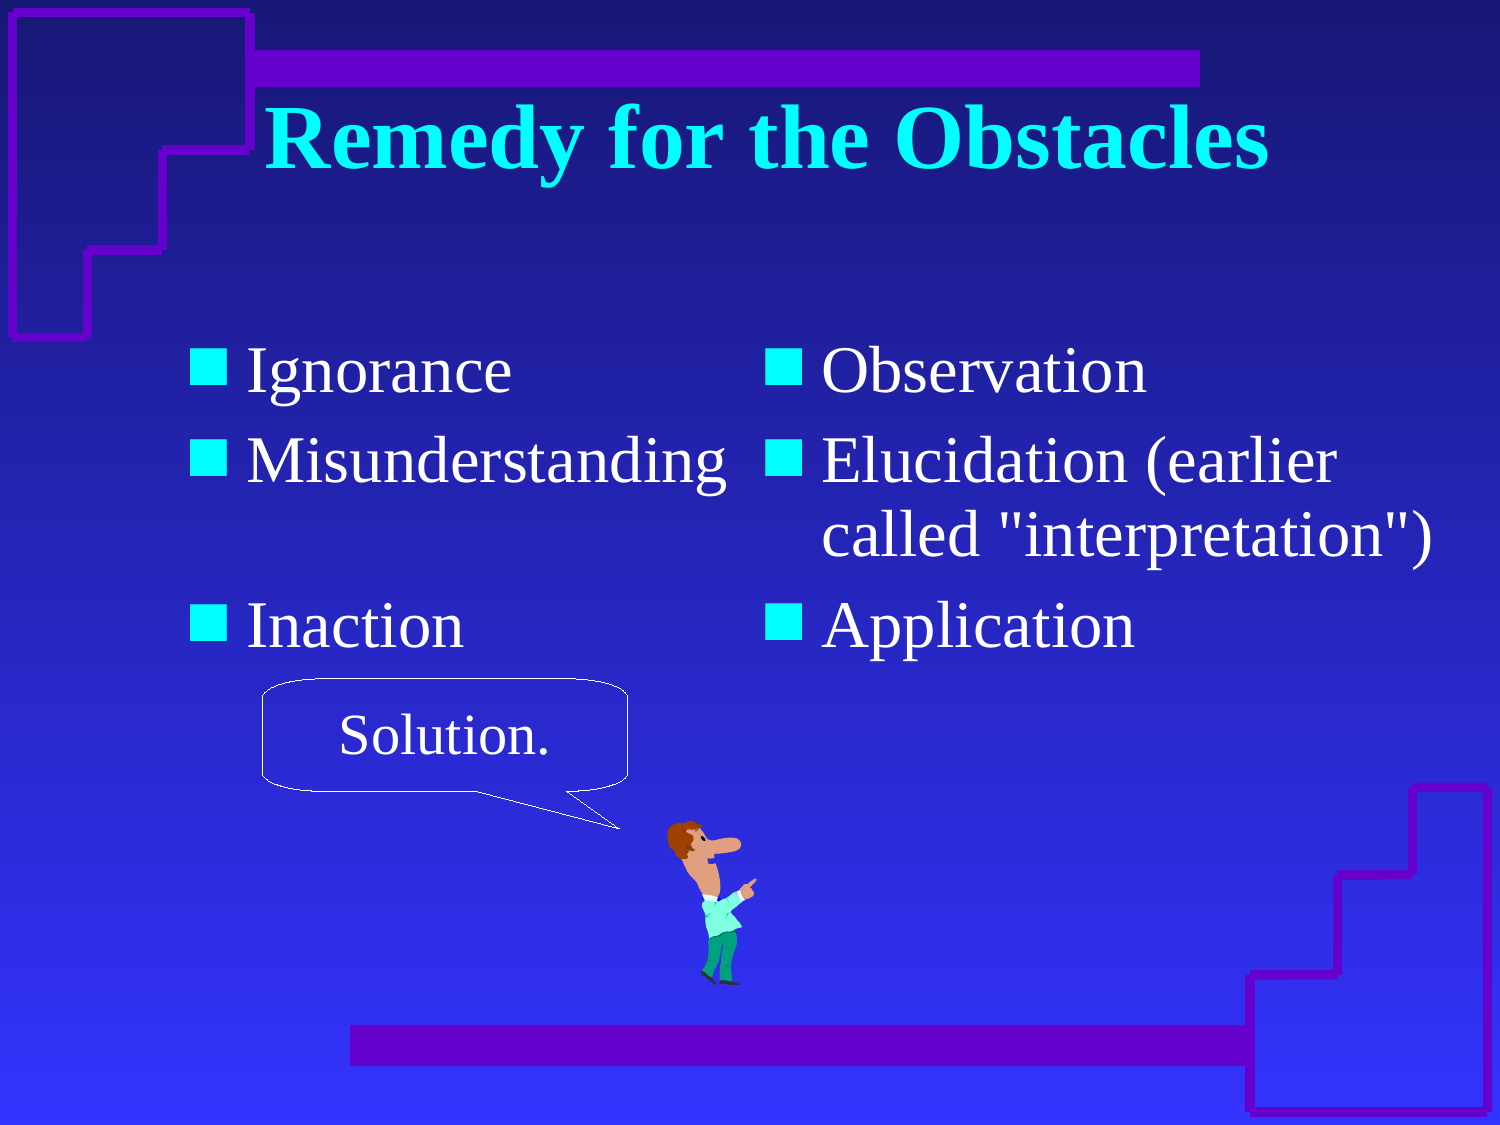

# Remedy for the Obstacles
Observation
Elucidation (earlier called "interpretation")
Application
Ignorance
Misunderstanding
Inaction
Solution.